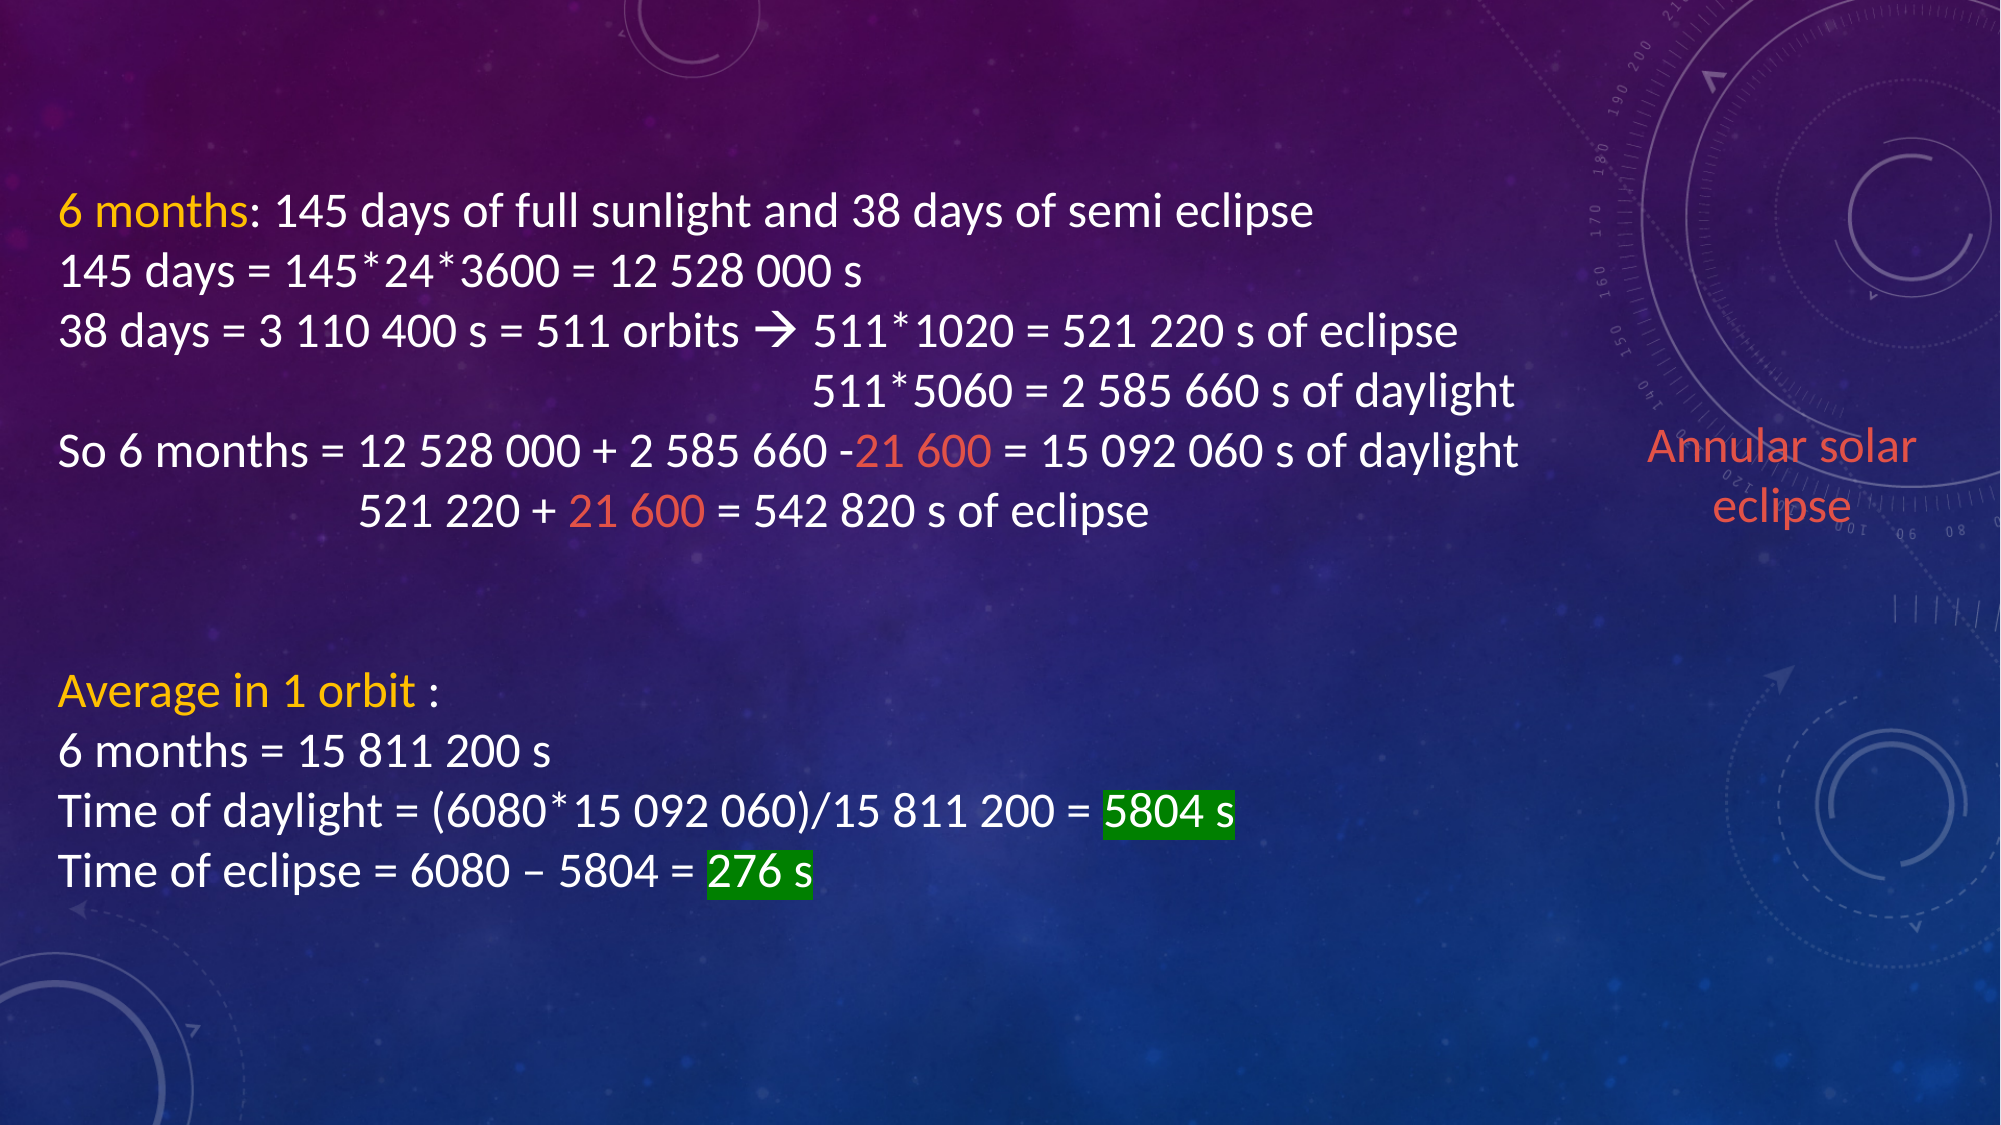

6 months: 145 days of full sunlight and 38 days of semi eclipse
145 days = 145*24*3600 = 12 528 000 s
38 days = 3 110 400 s = 511 orbits  511*1020 = 521 220 s of eclipse
 511*5060 = 2 585 660 s of daylight
So 6 months = 12 528 000 + 2 585 660 -21 600 = 15 092 060 s of daylight
				521 220 + 21 600 = 542 820 s of eclipse
Average in 1 orbit :
6 months = 15 811 200 s
Time of daylight = (6080*15 092 060)/15 811 200 = 5804 s
Time of eclipse = 6080 – 5804 = 276 s
Annular solar eclipse